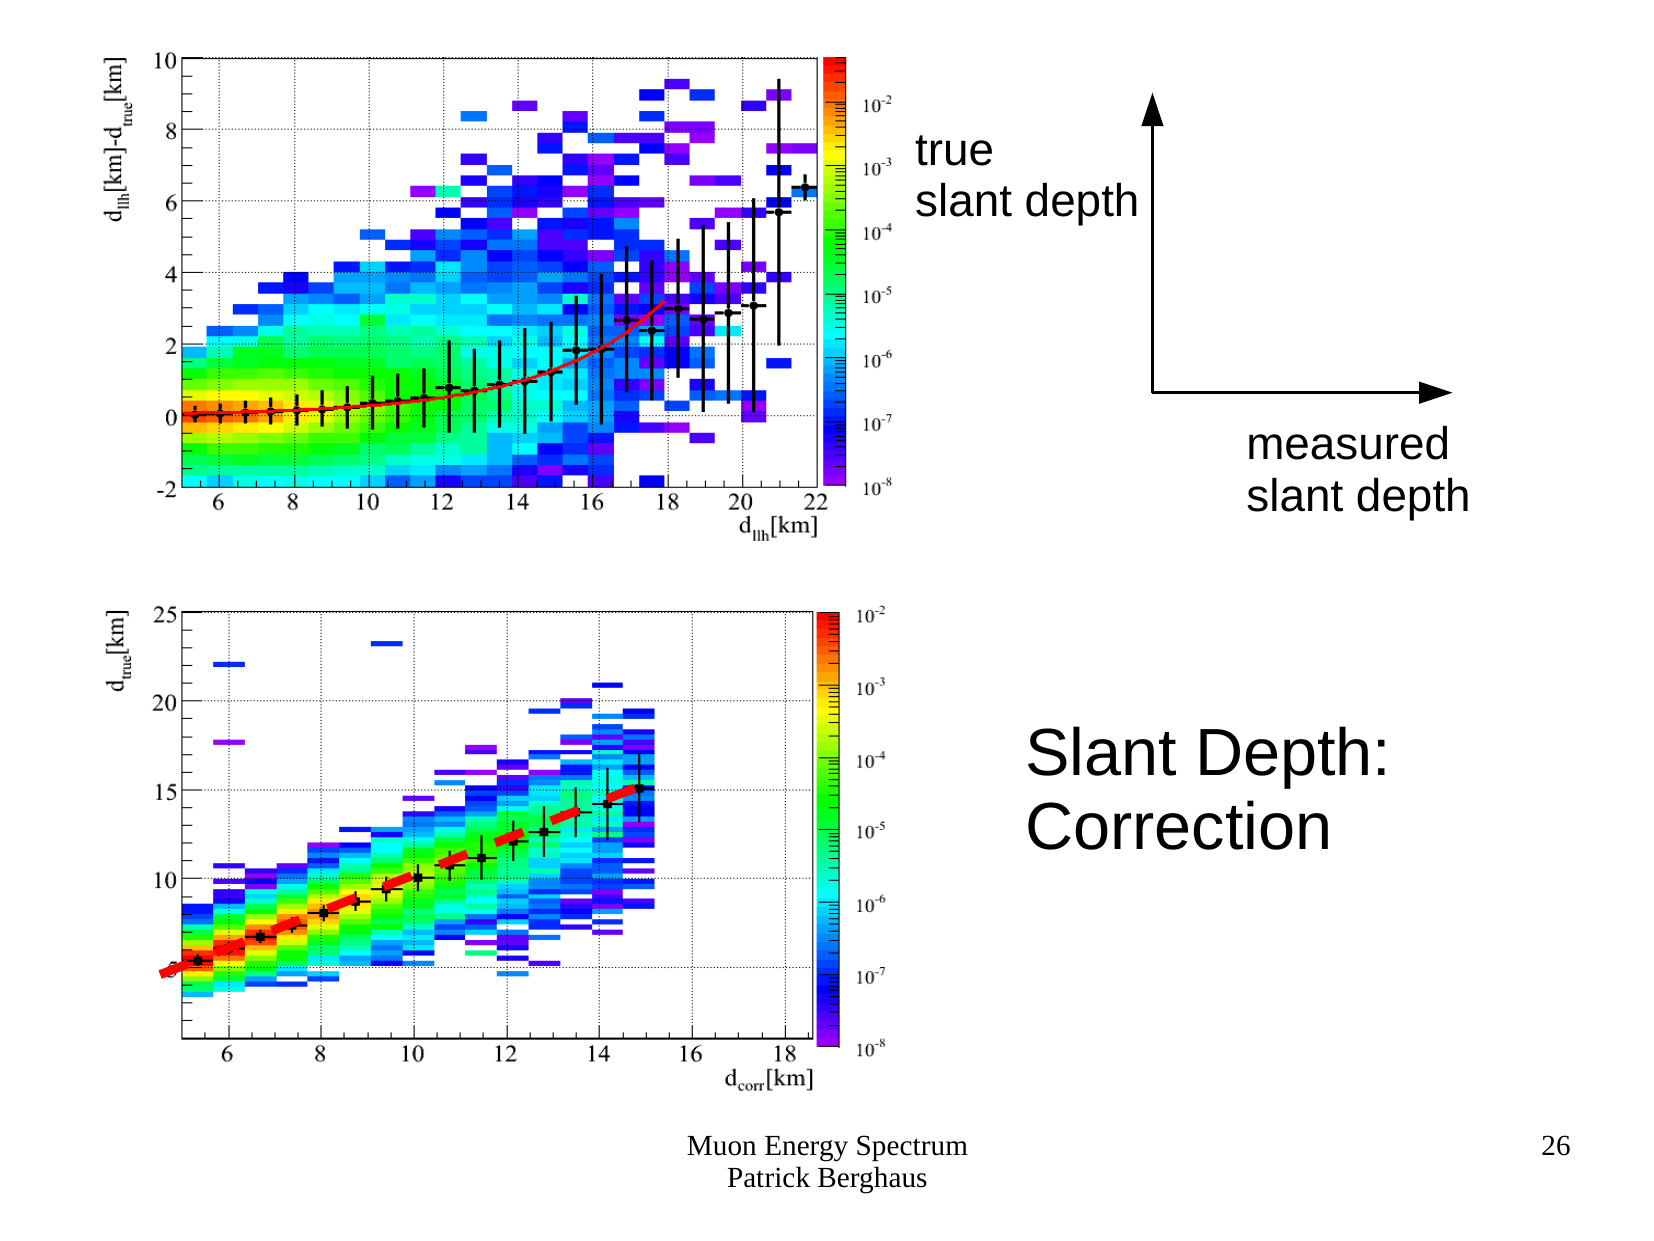

true
slant depth
measured
slant depth
Slant Depth:
Correction
26